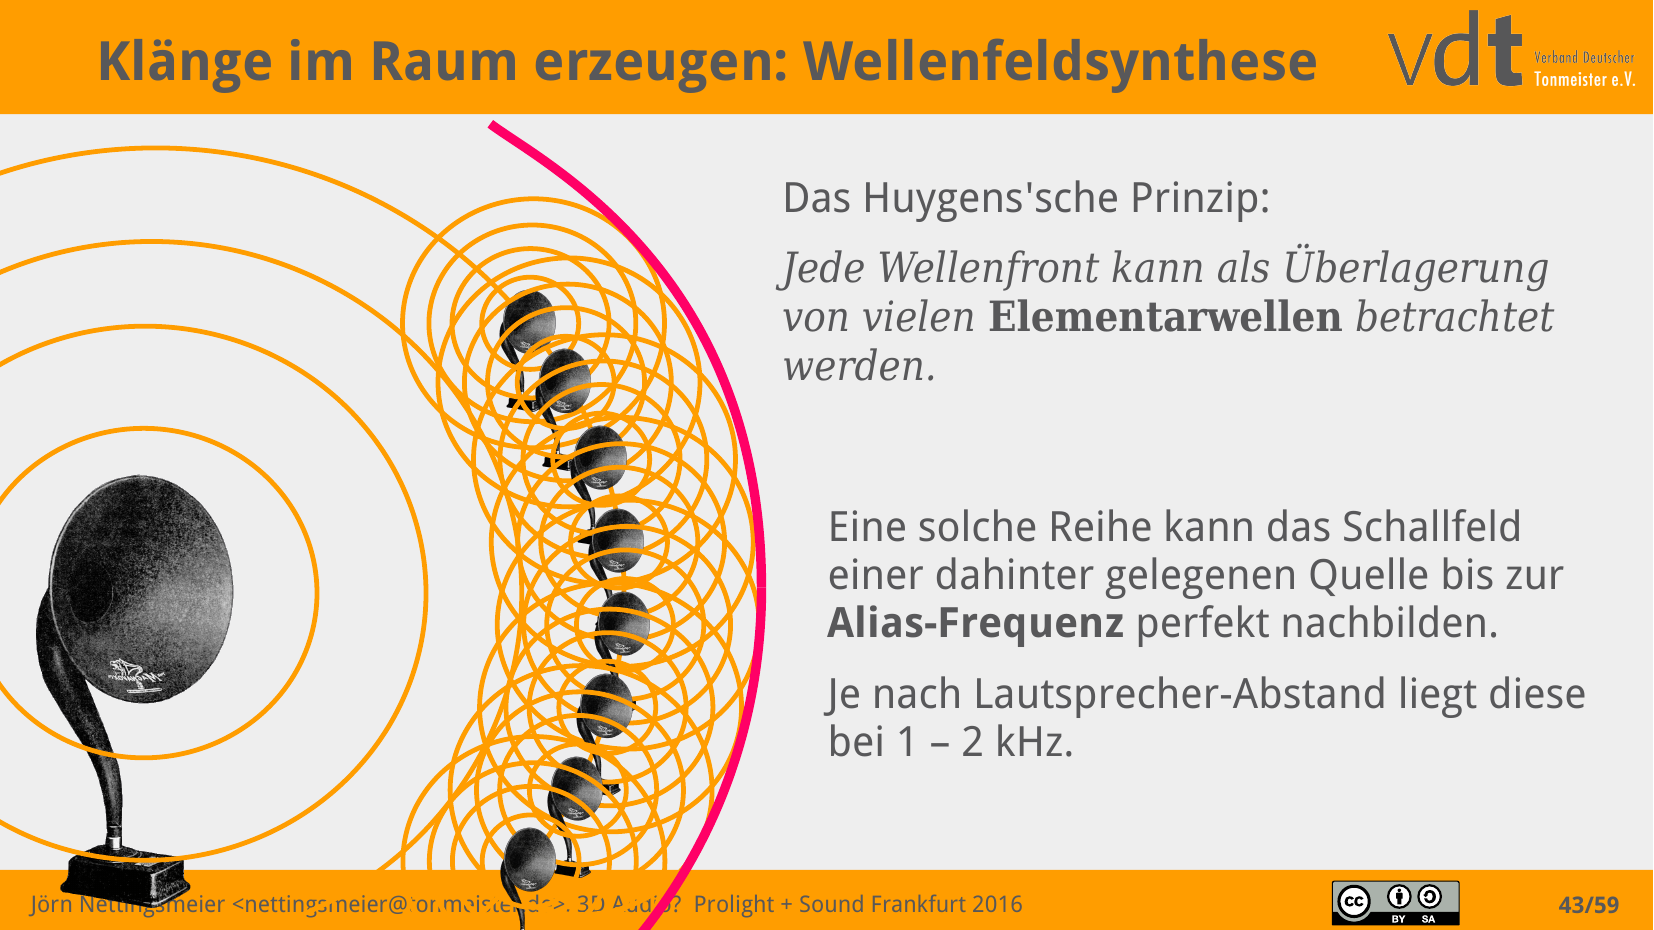

Klänge im Raum erzeugen: Wellenfeldsynthese
Das Huygens'sche Prinzip:
Jede Wellenfront kann als Überlagerung
von vielen Elementarwellen betrachtet
werden.
# Eine solche Reihe kann das Schallfeld einer dahinter gelegenen Quelle bis zur Alias-Frequenz perfekt nachbilden.
Je nach Lautsprecher-Abstand liegt diese bei 1 – 2 kHz.